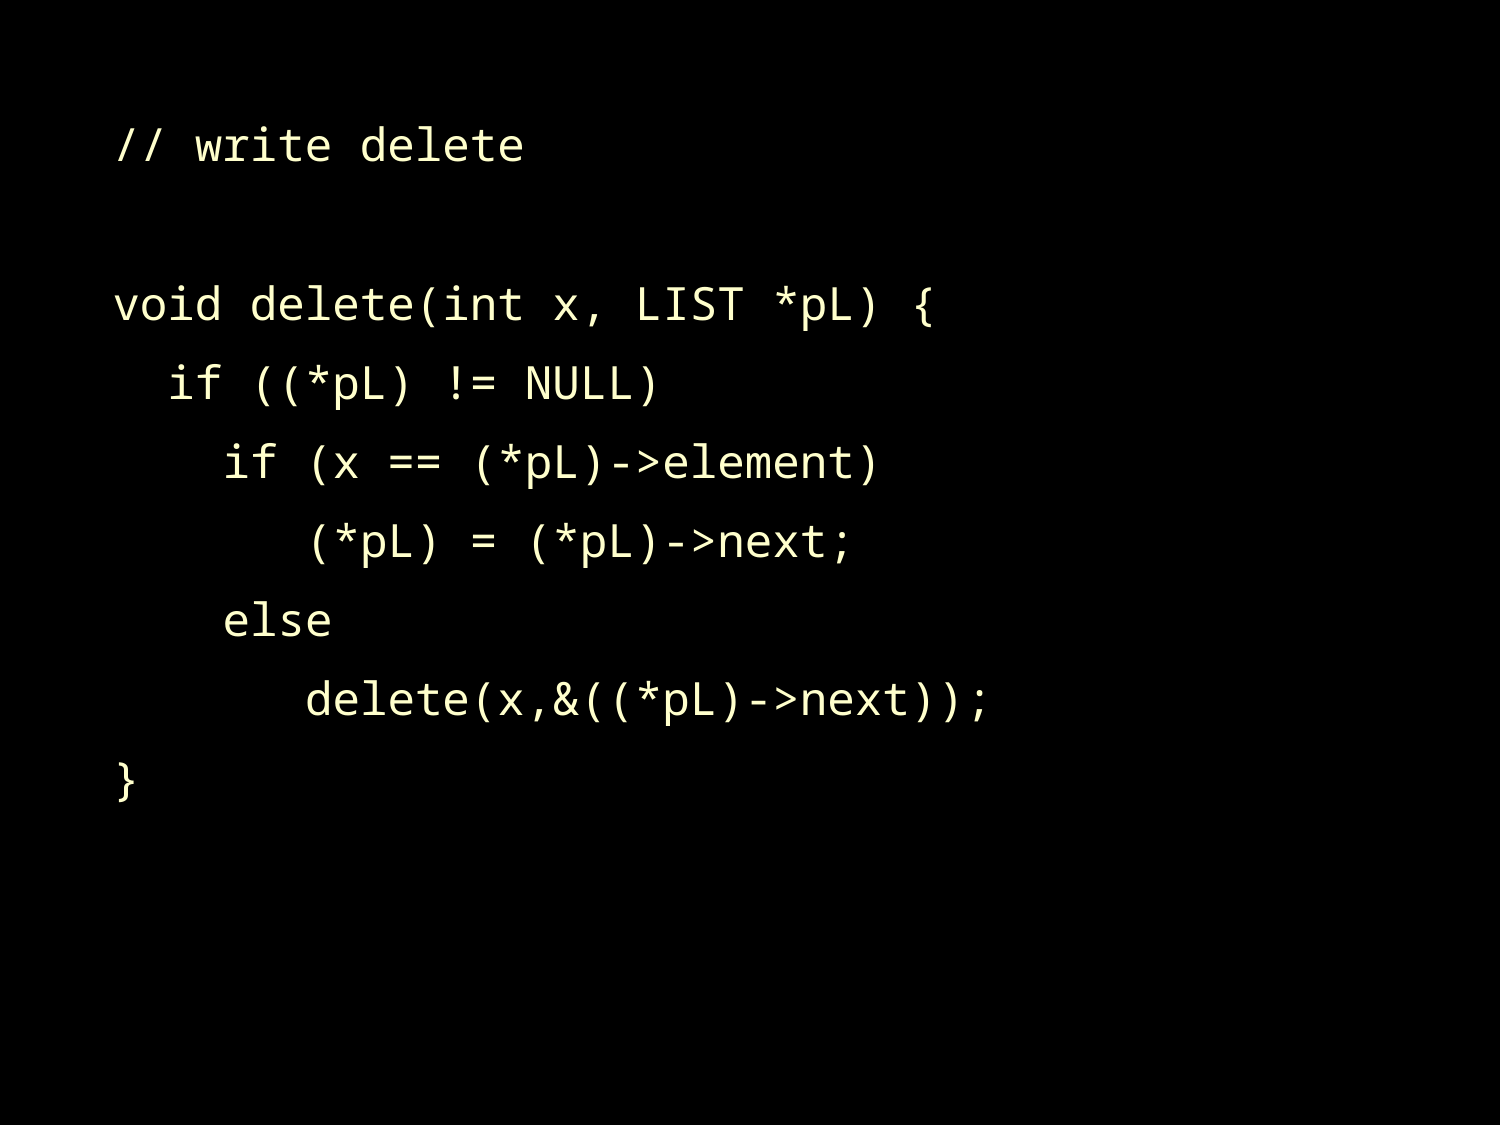

# // write delete
void delete(int x, LIST *pL) {
 if ((*pL) != NULL)
 if (x == (*pL)->element)
 (*pL) = (*pL)->next;
 else
 delete(x,&((*pL)->next));
}